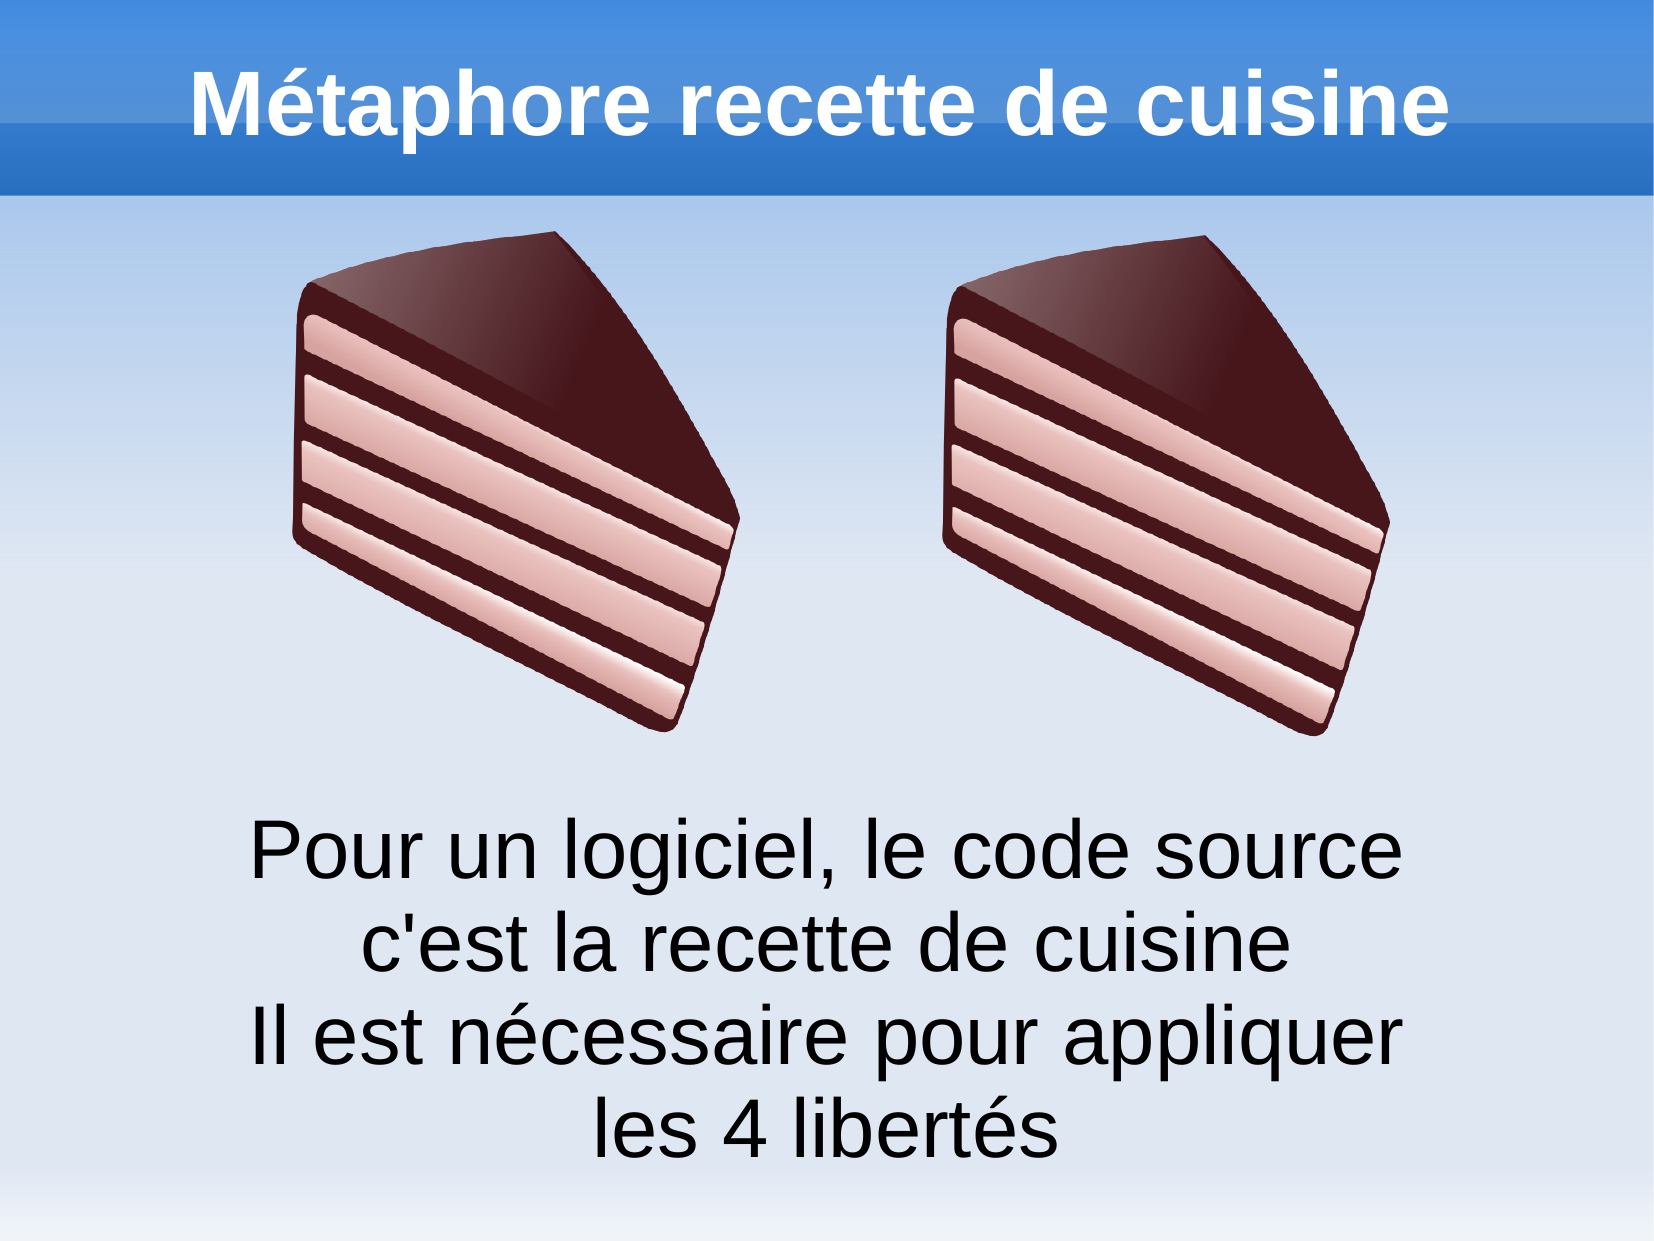

# Métaphore recette de cuisine
Pour un logiciel, le code source c'est la recette de cuisine
Il est nécessaire pour appliquer
les 4 libertés